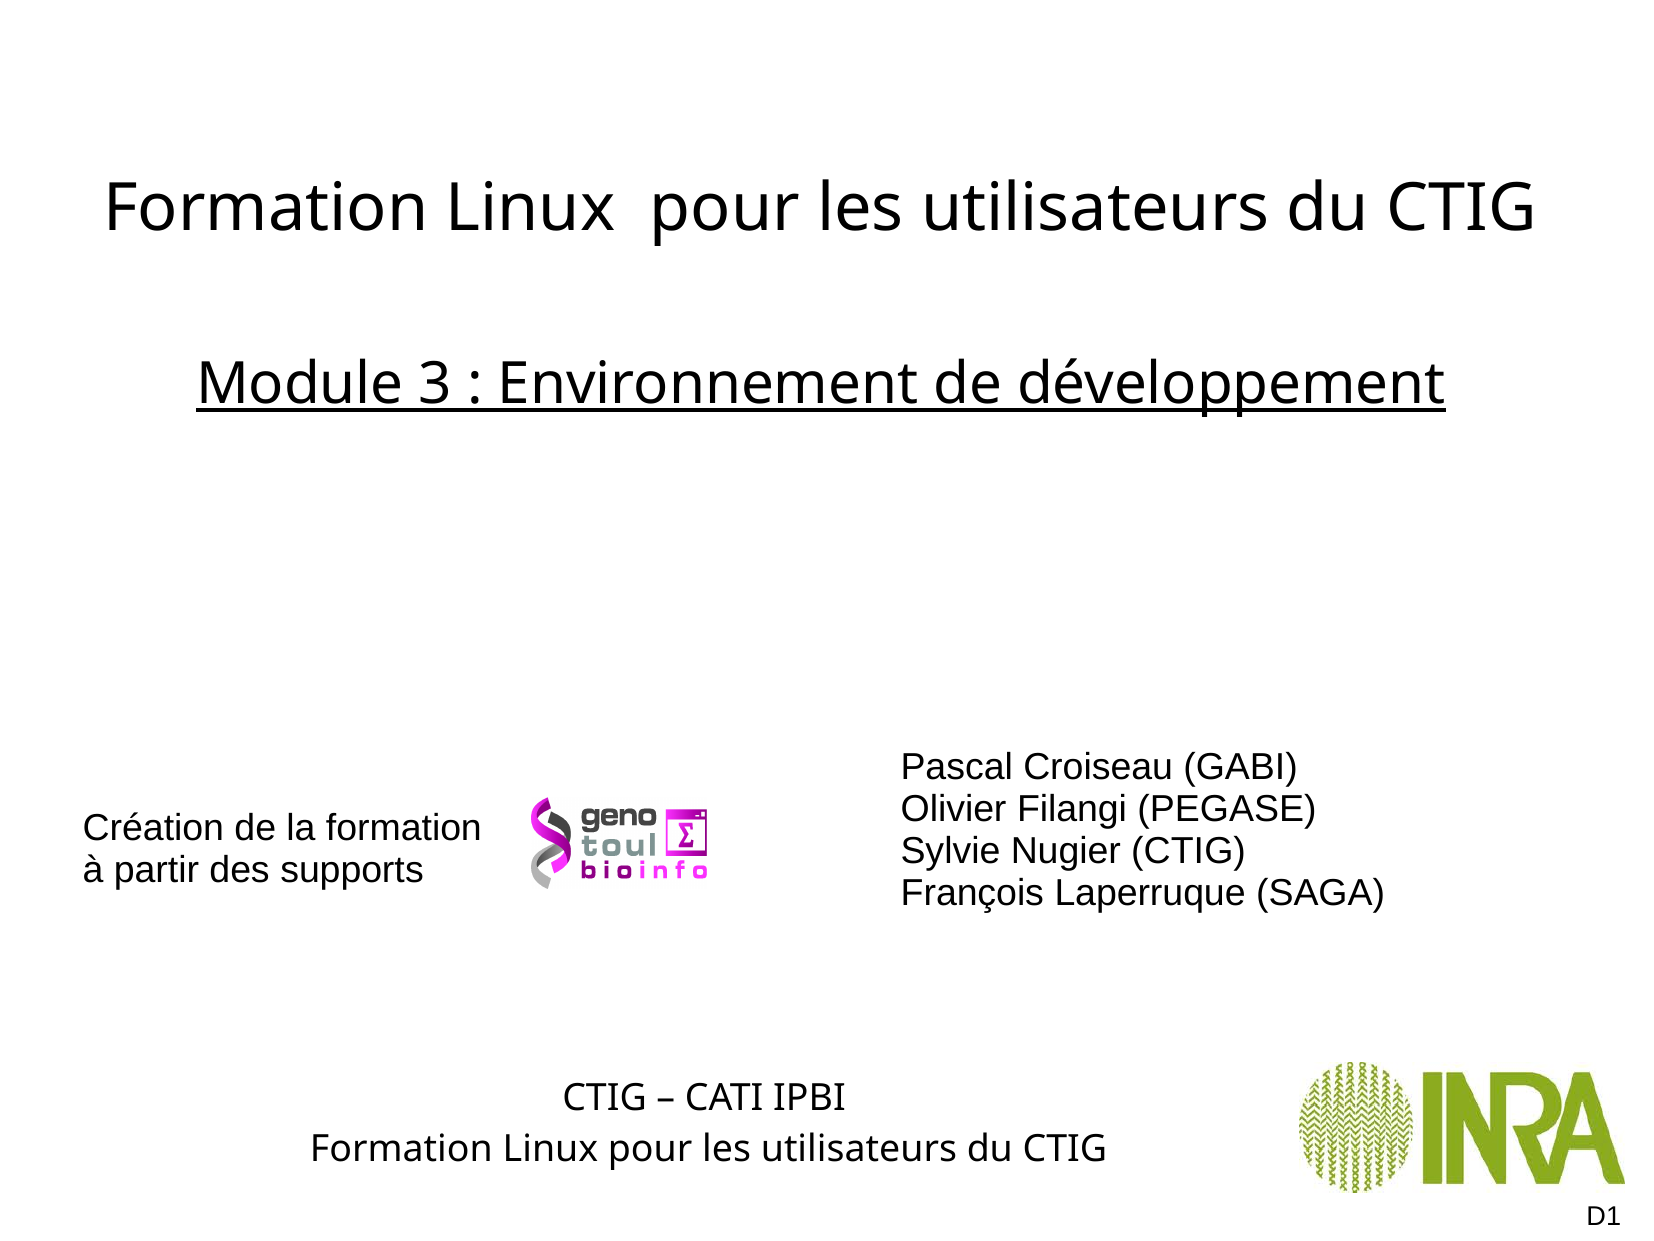

# Formation Linux pour les utilisateurs du CTIG
Module 3 : Environnement de développement
Pascal Croiseau (GABI)
Olivier Filangi (PEGASE)
Sylvie Nugier (CTIG)
François Laperruque (SAGA)
Création de la formation
à partir des supports
CTIG – CATI IPBI
Formation Linux pour les utilisateurs du CTIG
D